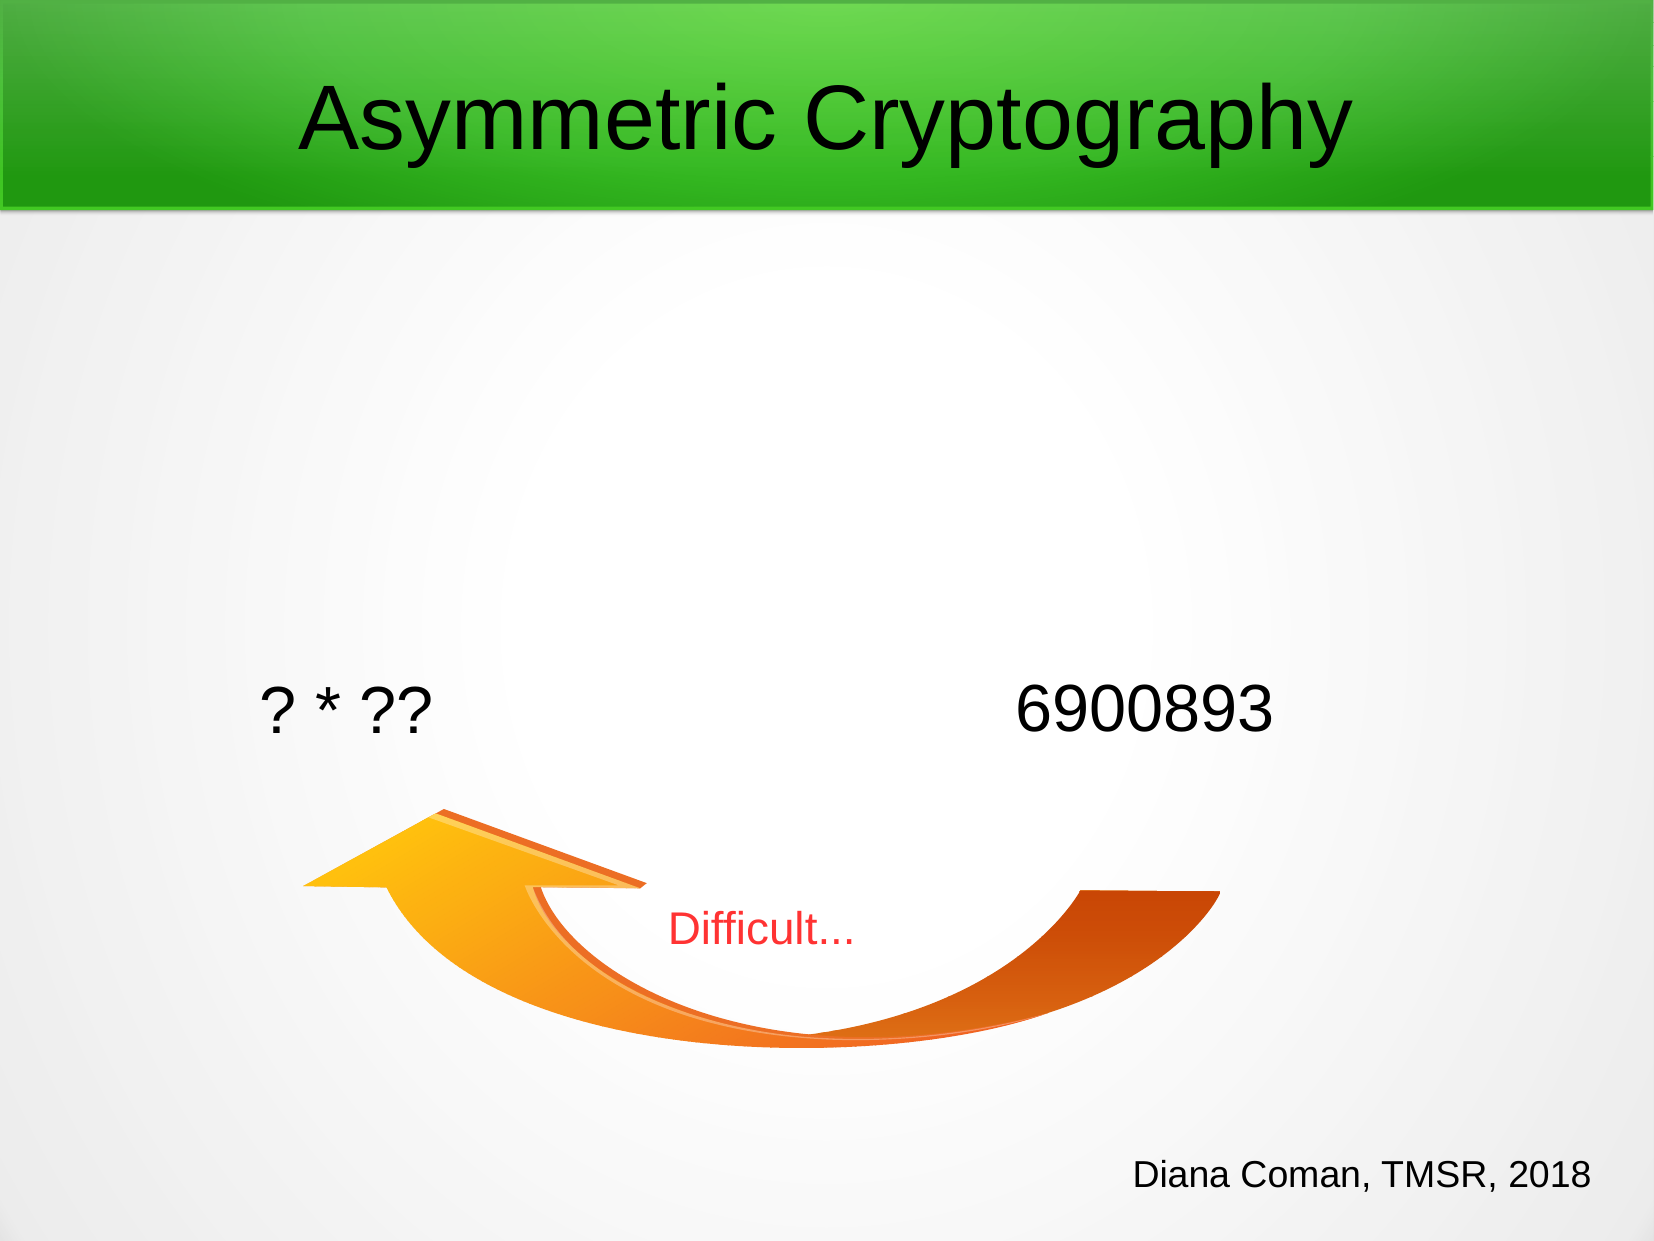

# Asymmetric Cryptography
6900893
? * ??
Difficult...
Diana Coman, TMSR, 2018